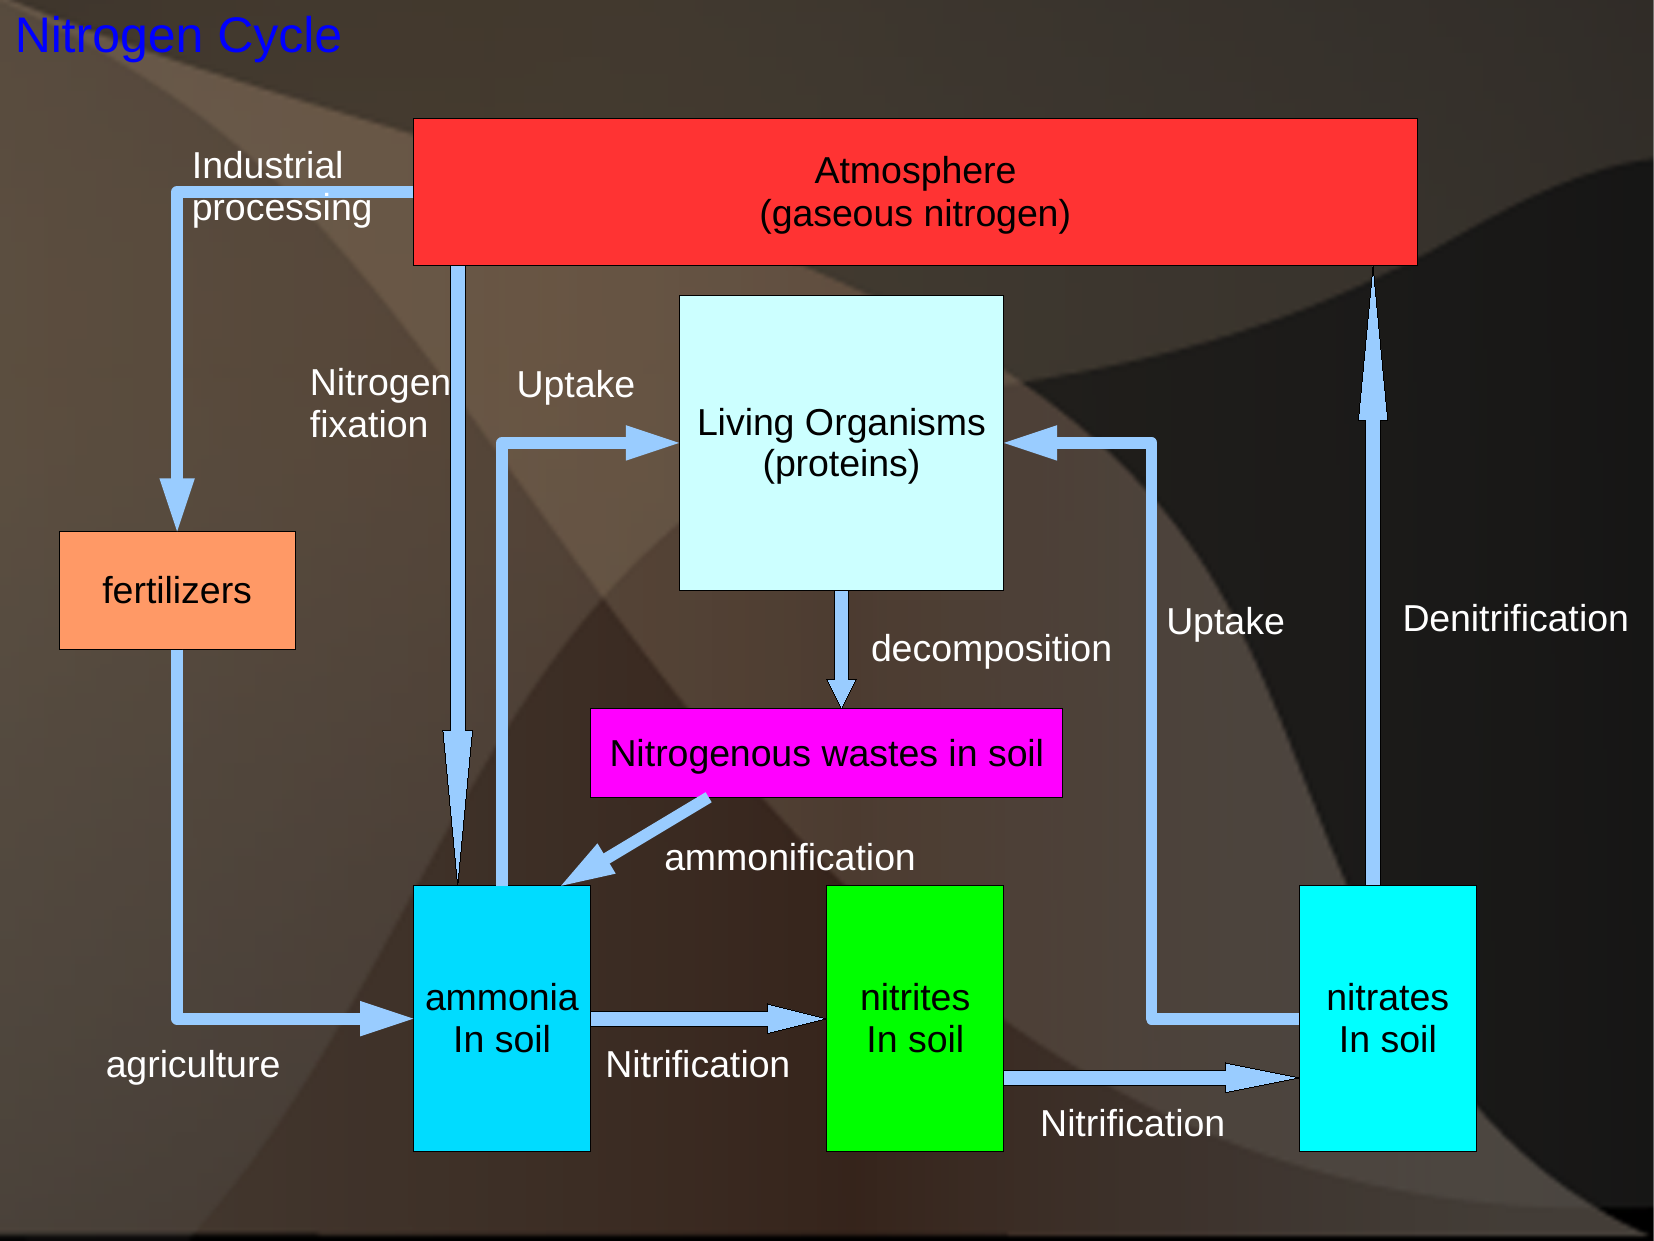

Nitrogen Cycle
Atmosphere
(gaseous nitrogen)
Industrial
processing
Living Organisms
(proteins)
Nitrogen
fixation
Uptake
fertilizers
Denitrification
Uptake
decomposition
Nitrogenous wastes in soil
ammonification
ammonia
In soil
nitrites
In soil
nitrates
In soil
agriculture
Nitrification
Nitrification